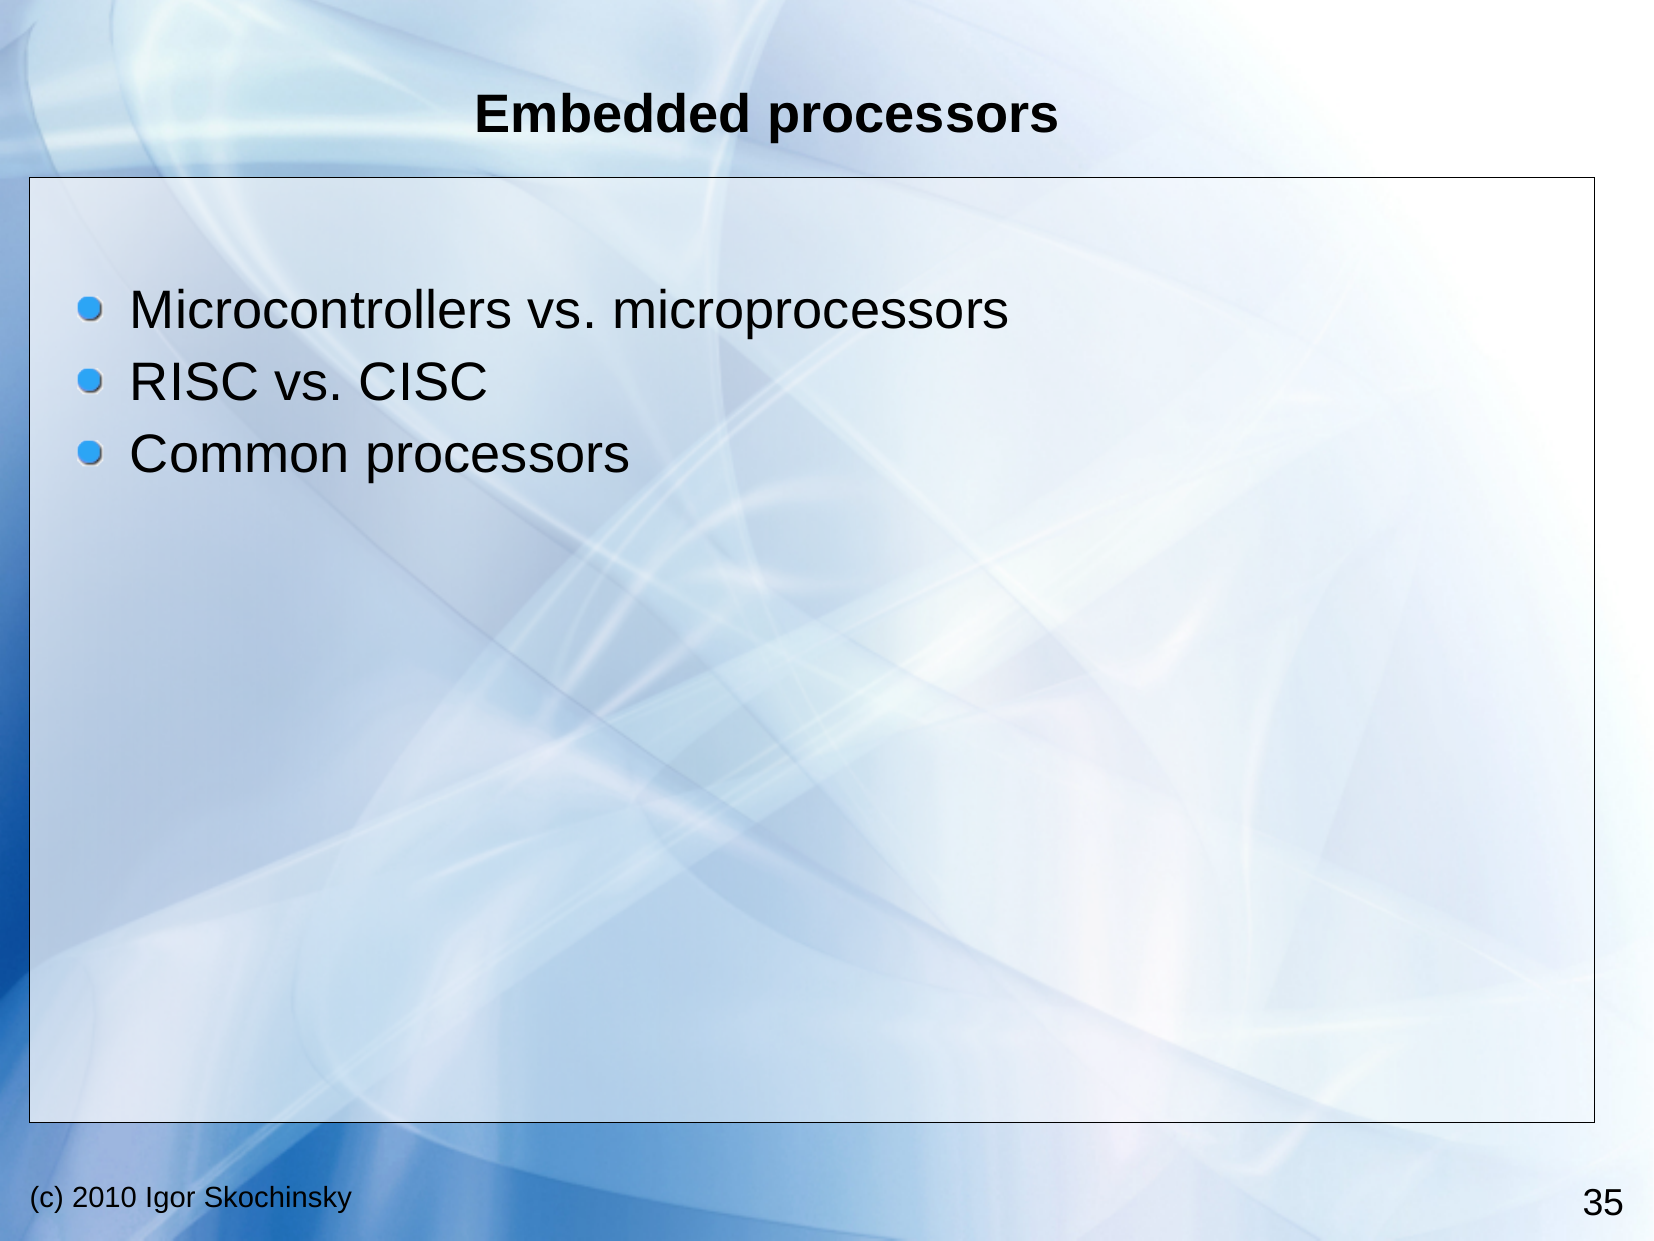

# Embedded processors
Microcontrollers vs. microprocessors
RISC vs. CISC
Common processors
(c) 2010 Igor Skochinsky
35